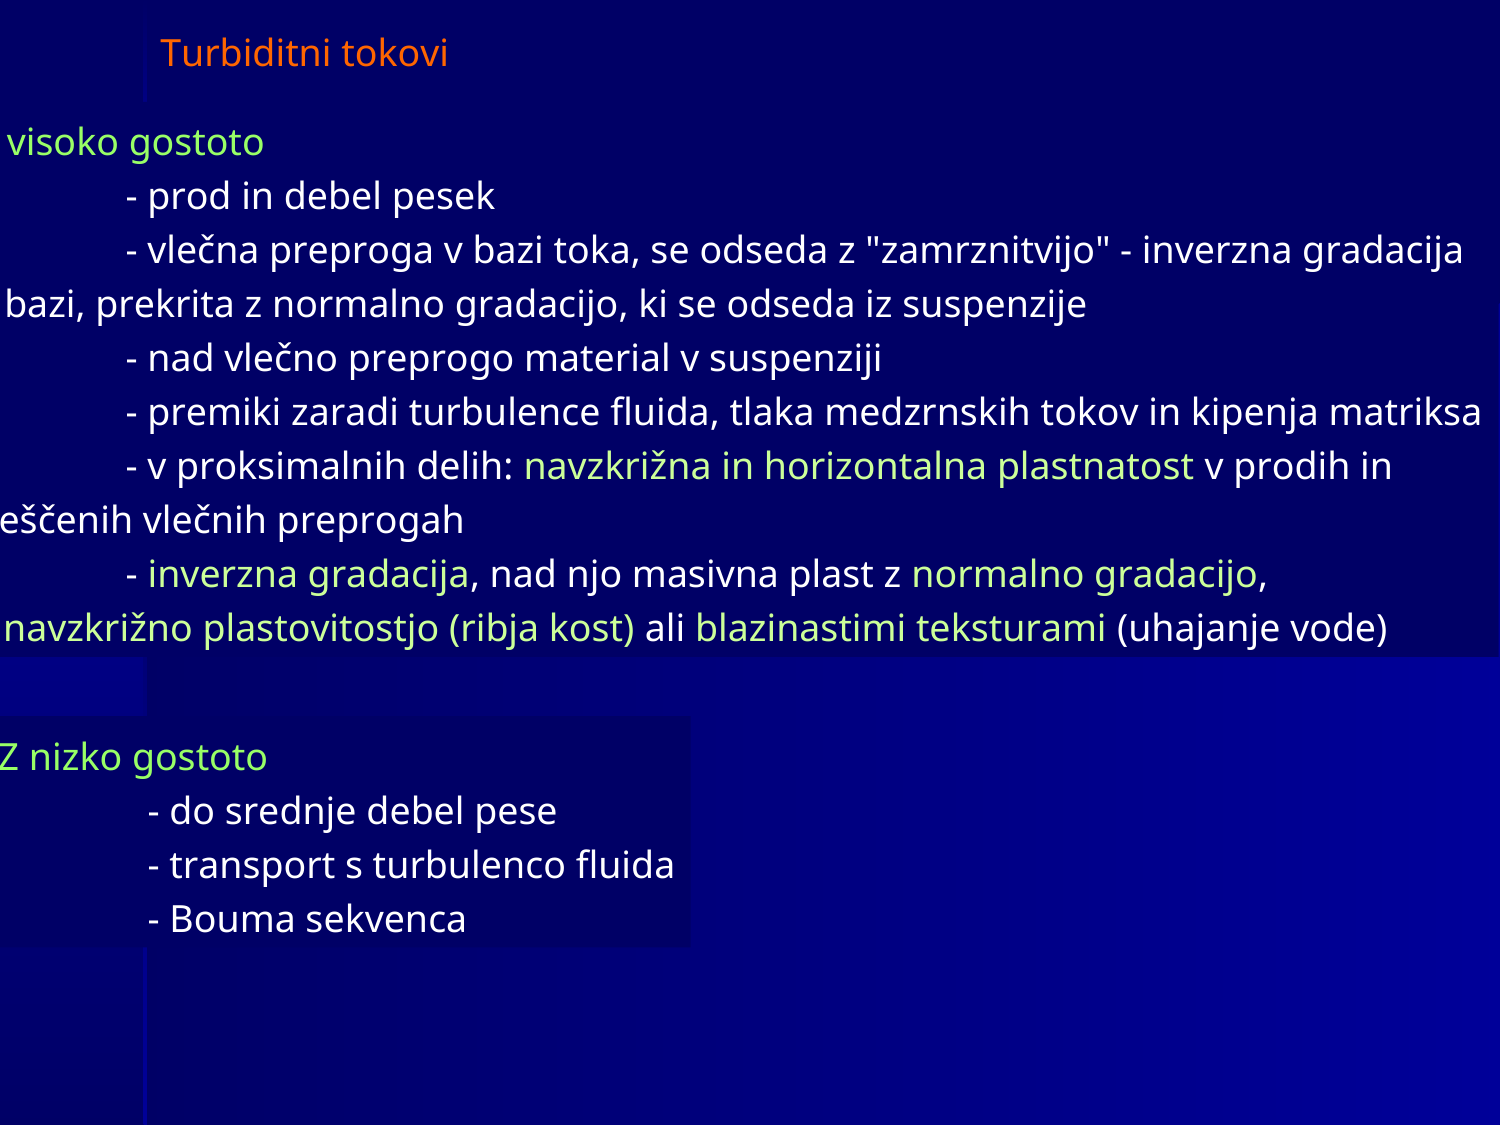

Turbiditni tokovi
Z visoko gostoto
	- prod in debel pesek
	- vlečna preproga v bazi toka, se odseda z "zamrznitvijo" - inverzna gradacija
v bazi, prekrita z normalno gradacijo, ki se odseda iz suspenzije
	- nad vlečno preprogo material v suspenziji
	- premiki zaradi turbulence fluida, tlaka medzrnskih tokov in kipenja matriksa
	- v proksimalnih delih: navzkrižna in horizontalna plastnatost v prodih in
peščenih vlečnih preprogah
	- inverzna gradacija, nad njo masivna plast z normalno gradacijo,
z navzkrižno plastovitostjo (ribja kost) ali blazinastimi teksturami (uhajanje vode)
Z nizko gostoto
	- do srednje debel pese
	- transport s turbulenco fluida
	- Bouma sekvenca